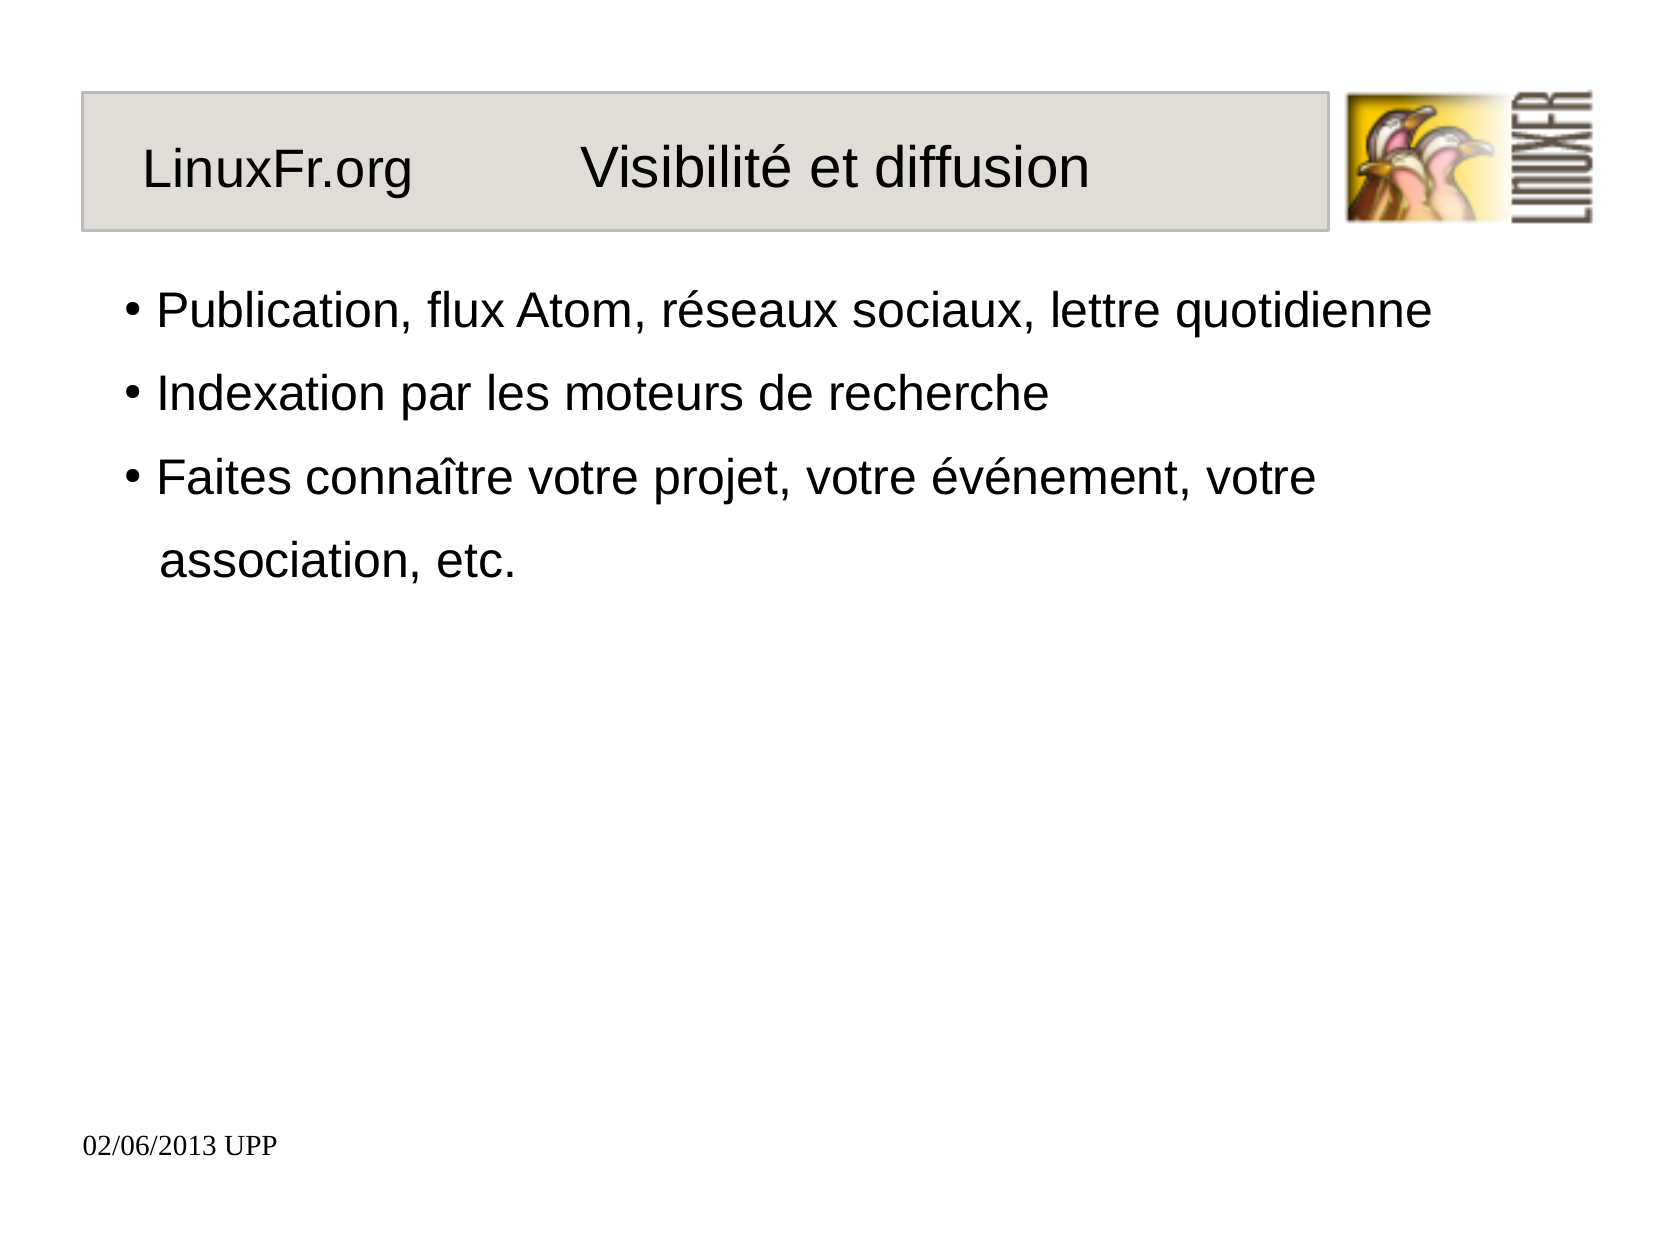

# LinuxFr.org Visibilité et diffusion
 Publication, flux Atom, réseaux sociaux, lettre quotidienne
 Indexation par les moteurs de recherche
 Faites connaître votre projet, votre événement, votre association, etc.